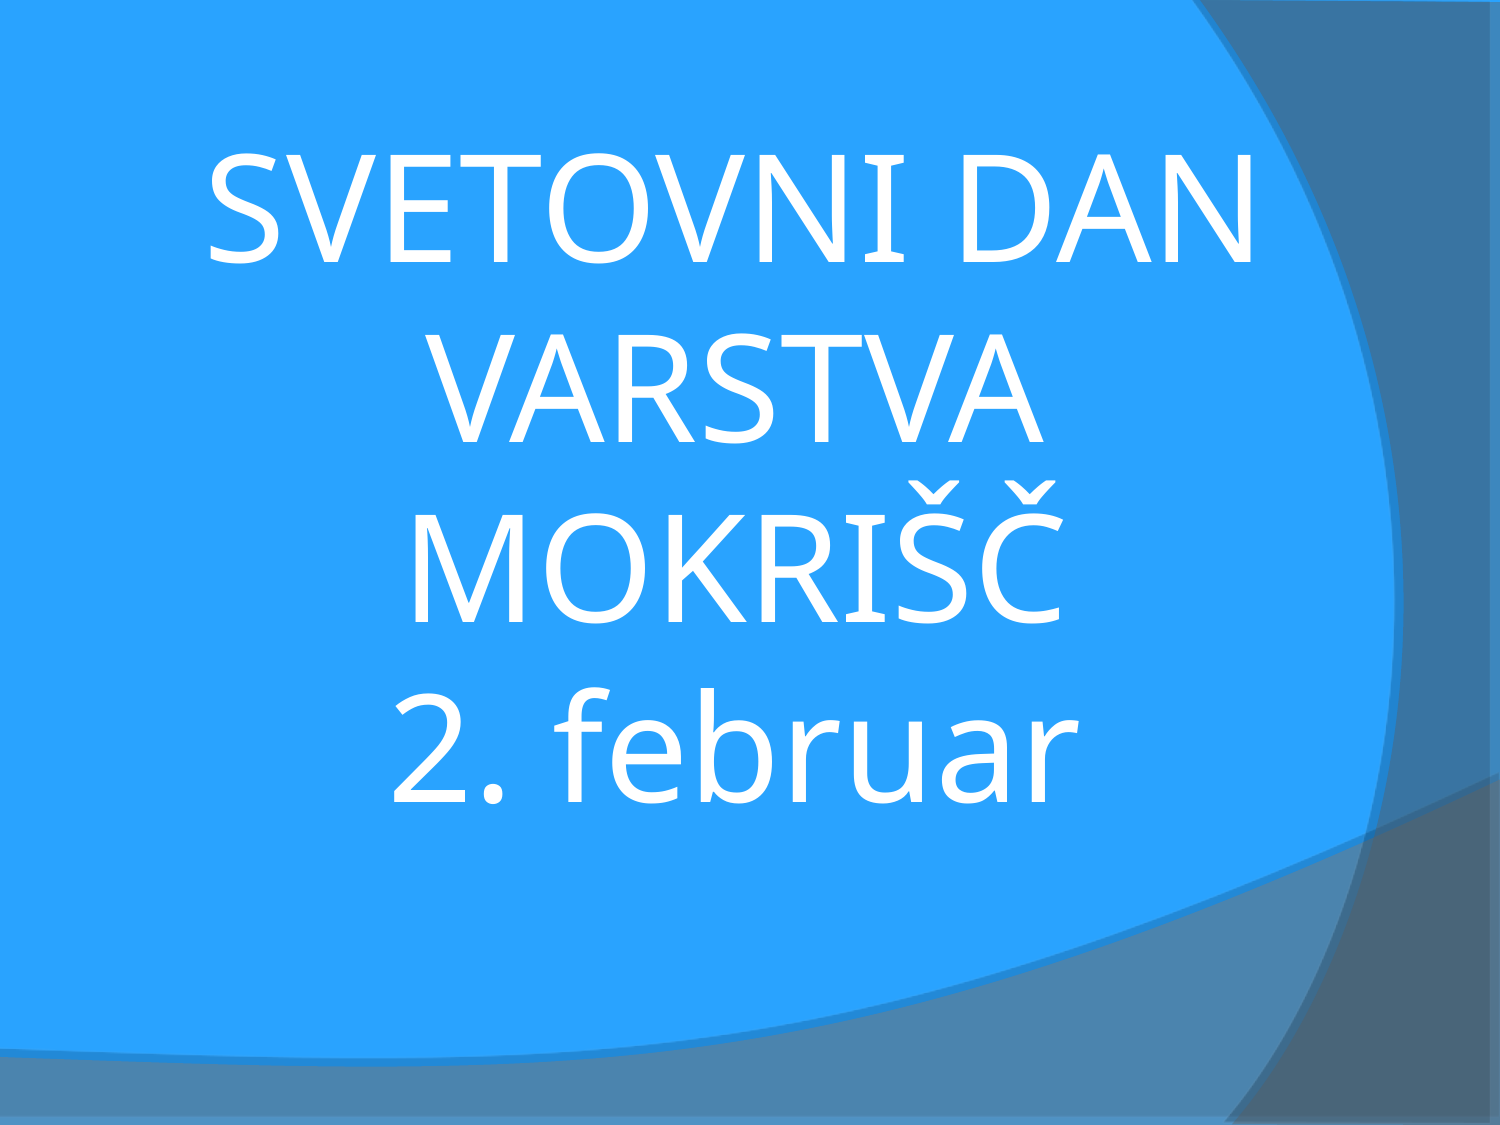

# SVETOVNI DAN VARSTVA MOKRIŠČ
2. februar